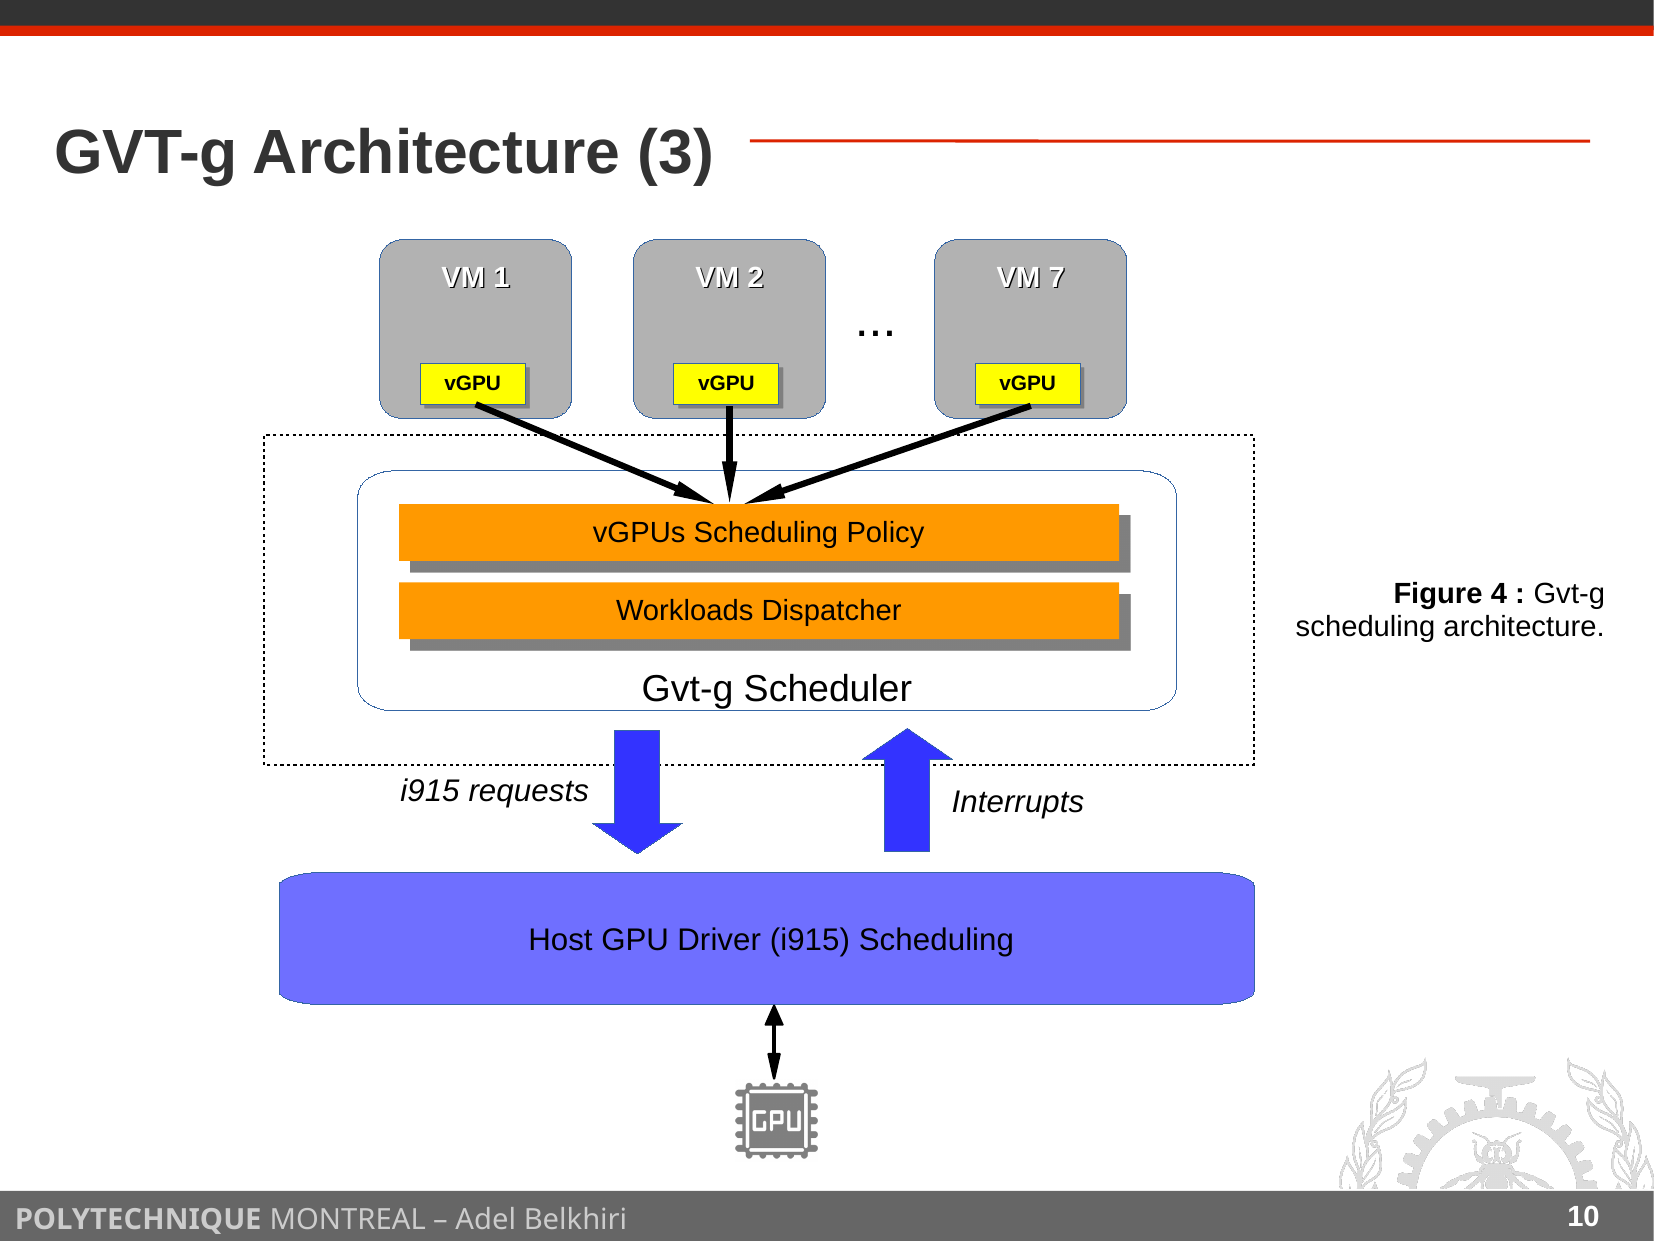

GVT-g Architecture (3)
VM 1
vGPU
VM 2
vGPU
VM 7
vGPU
...
vGPUs Scheduling Policy
Hypervisor
Workloads Dispatcher
Gvt-g Scheduler
Interrupts
i915 requests
Host GPU Driver (i915) Scheduling
Figure 4 : Gvt-g scheduling architecture.
10
POLYTECHNIQUE MONTREAL – Adel Belkhiri